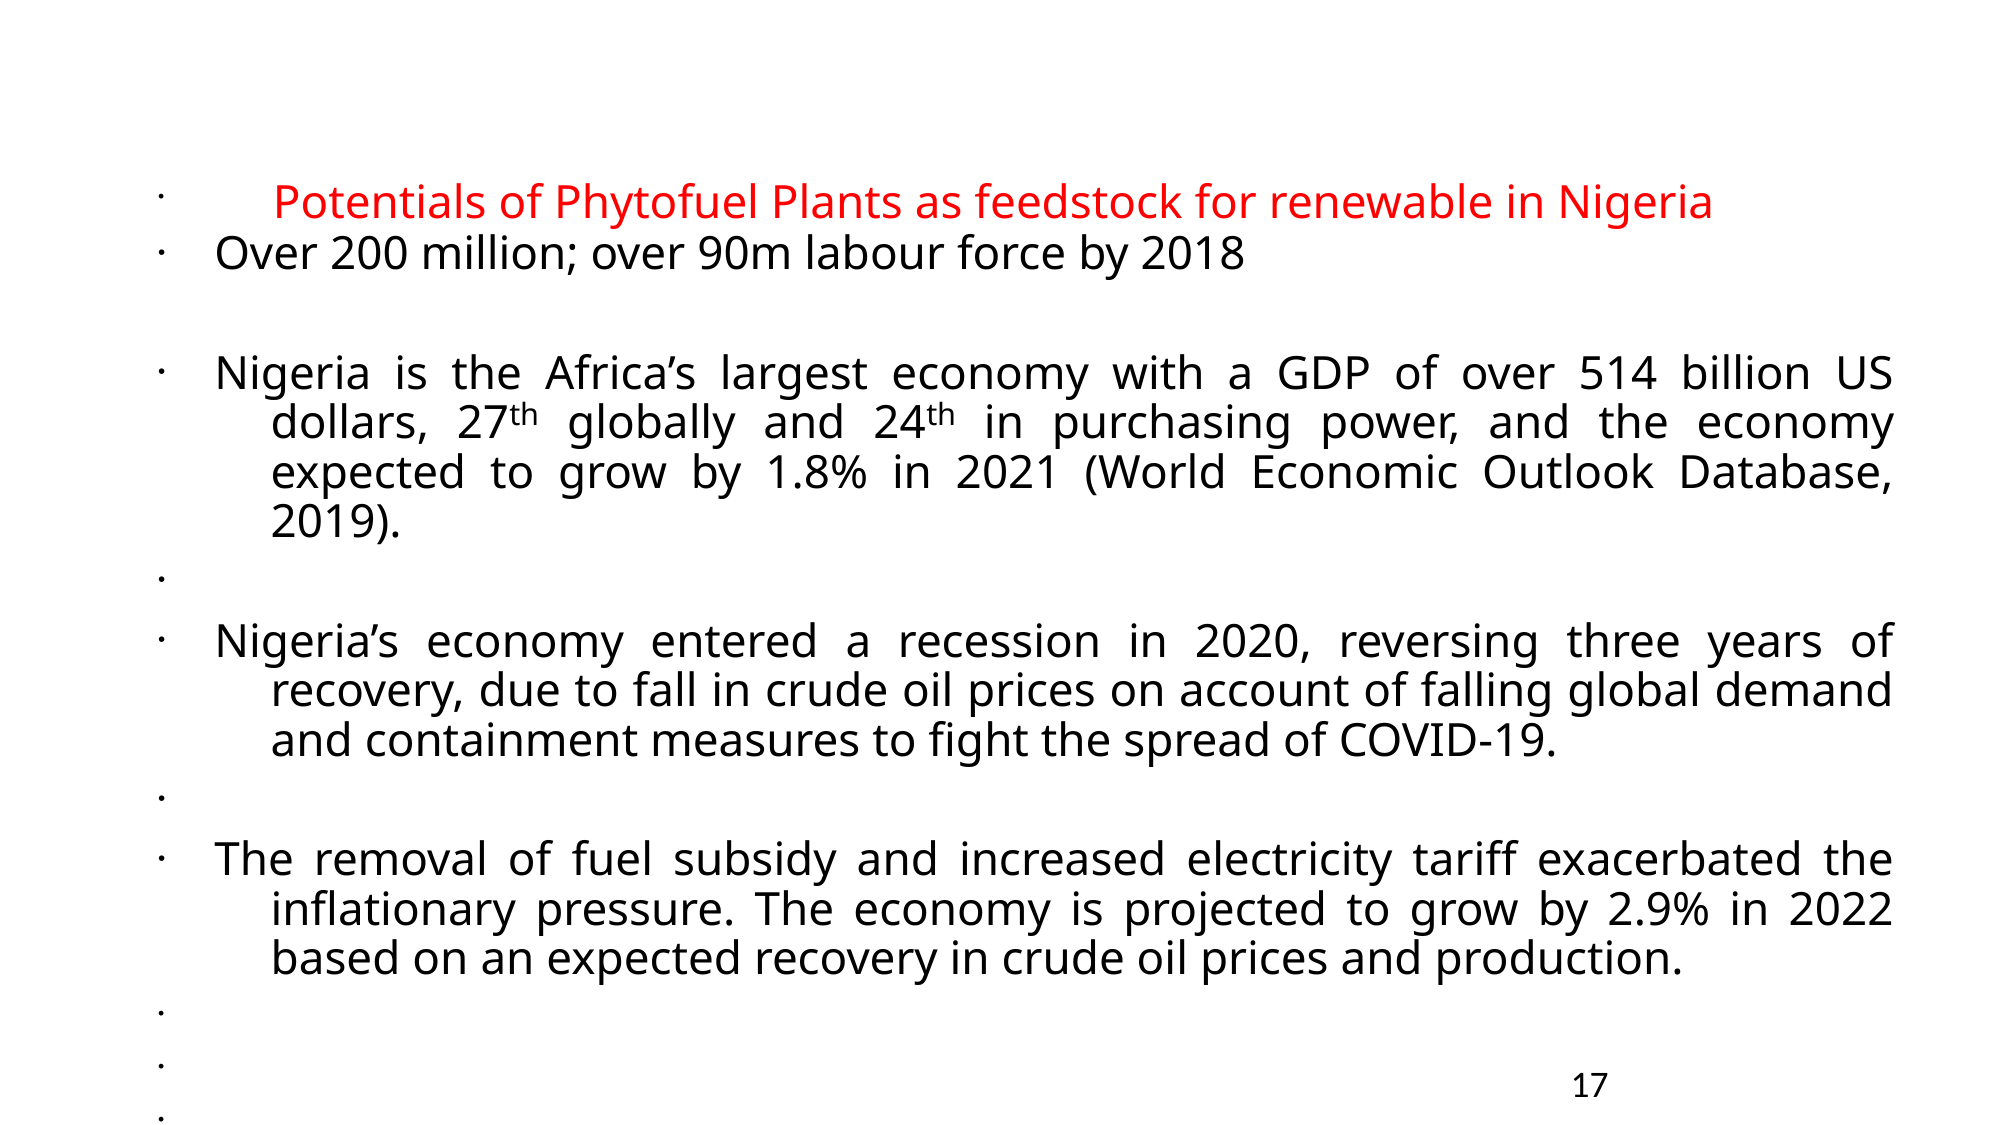

# Potentials of Phytofuel Plants as feedstock for renewable in Nigeria
Over 200 million; over 90m labour force by 2018
Nigeria is the Africa’s largest economy with a GDP of over 514 billion US dollars, 27th globally and 24th in purchasing power, and the economy expected to grow by 1.8% in 2021 (World Economic Outlook Database, 2019).
Nigeria’s economy entered a recession in 2020, reversing three years of recovery, due to fall in crude oil prices on account of falling global demand and containment measures to fight the spread of COVID-19.
The removal of fuel subsidy and increased electricity tariff exacerbated the inflationary pressure. The economy is projected to grow by 2.9% in 2022 based on an expected recovery in crude oil prices and production.